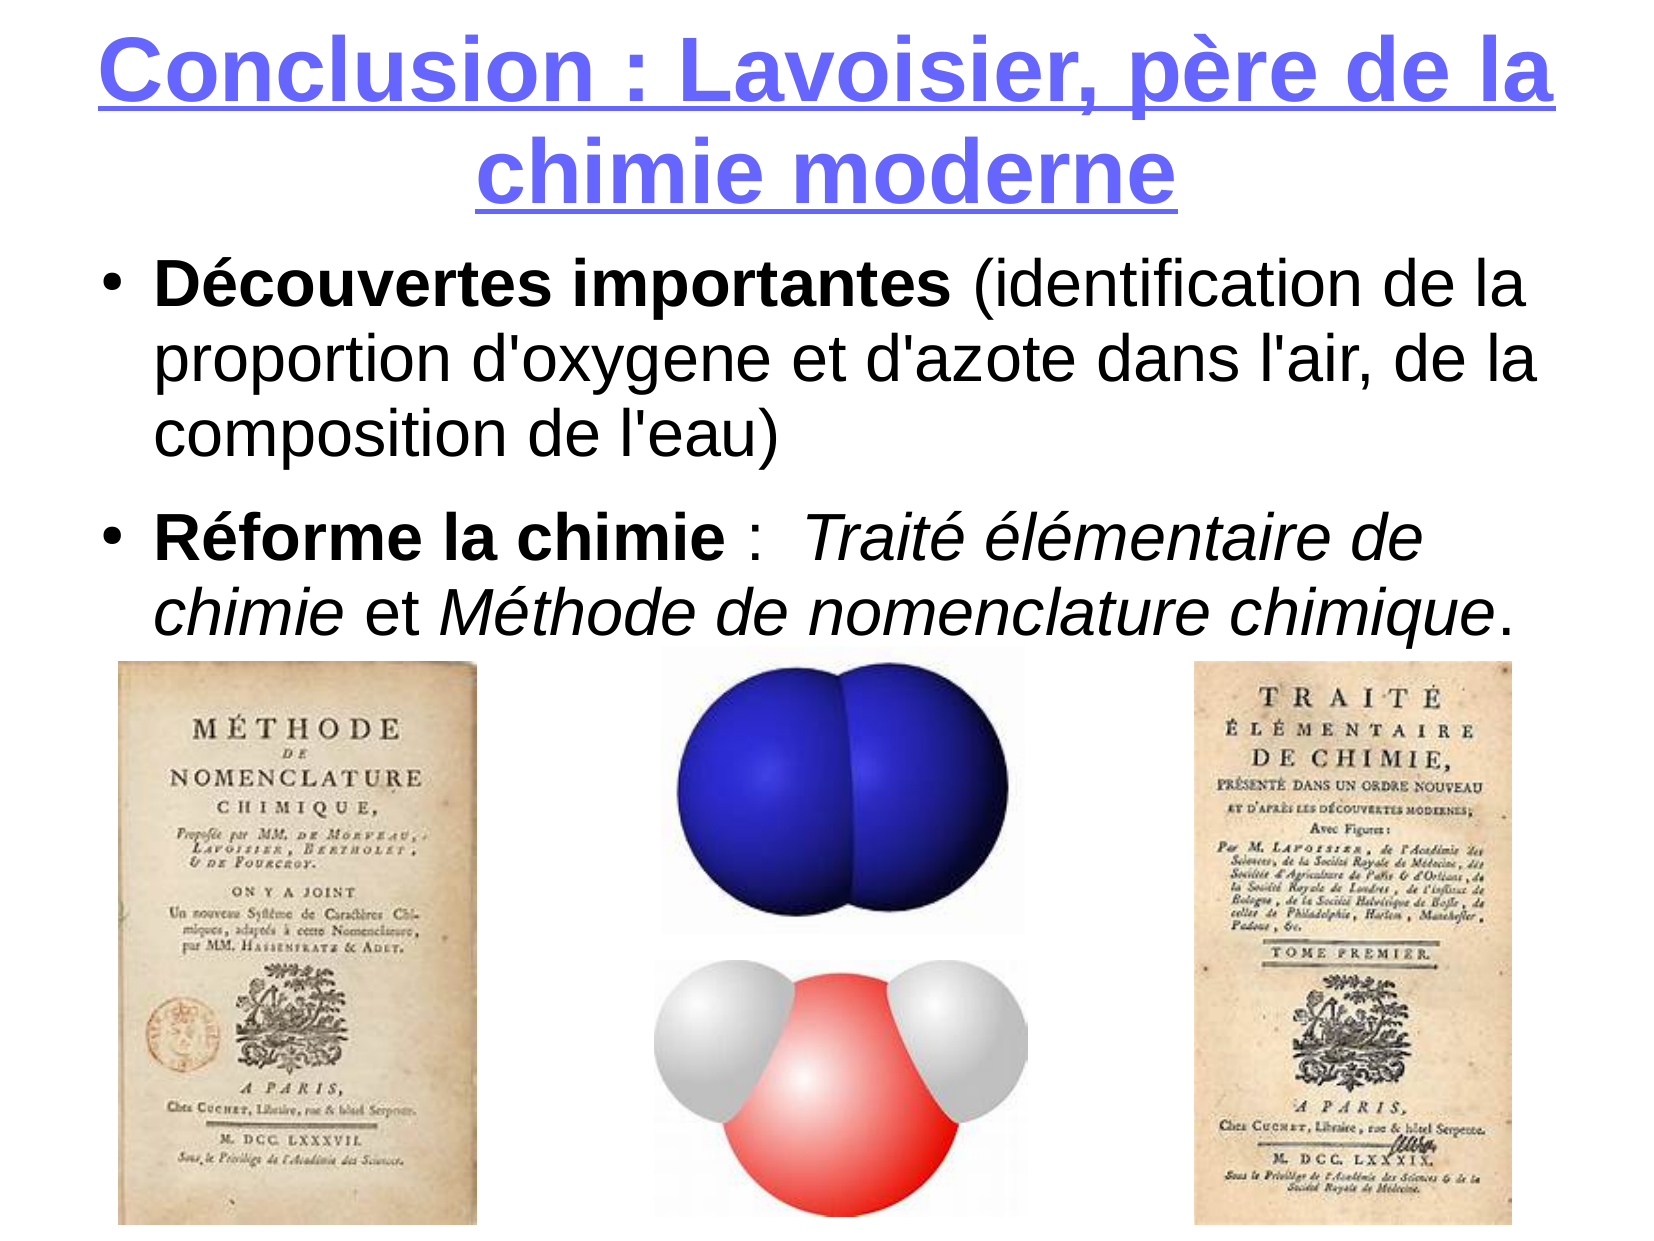

# Conclusion : Lavoisier, père de la chimie moderne
Découvertes importantes (identification de la proportion d'oxygene et d'azote dans l'air, de la composition de l'eau)
Réforme la chimie : Traité élémentaire de chimie et Méthode de nomenclature chimique.